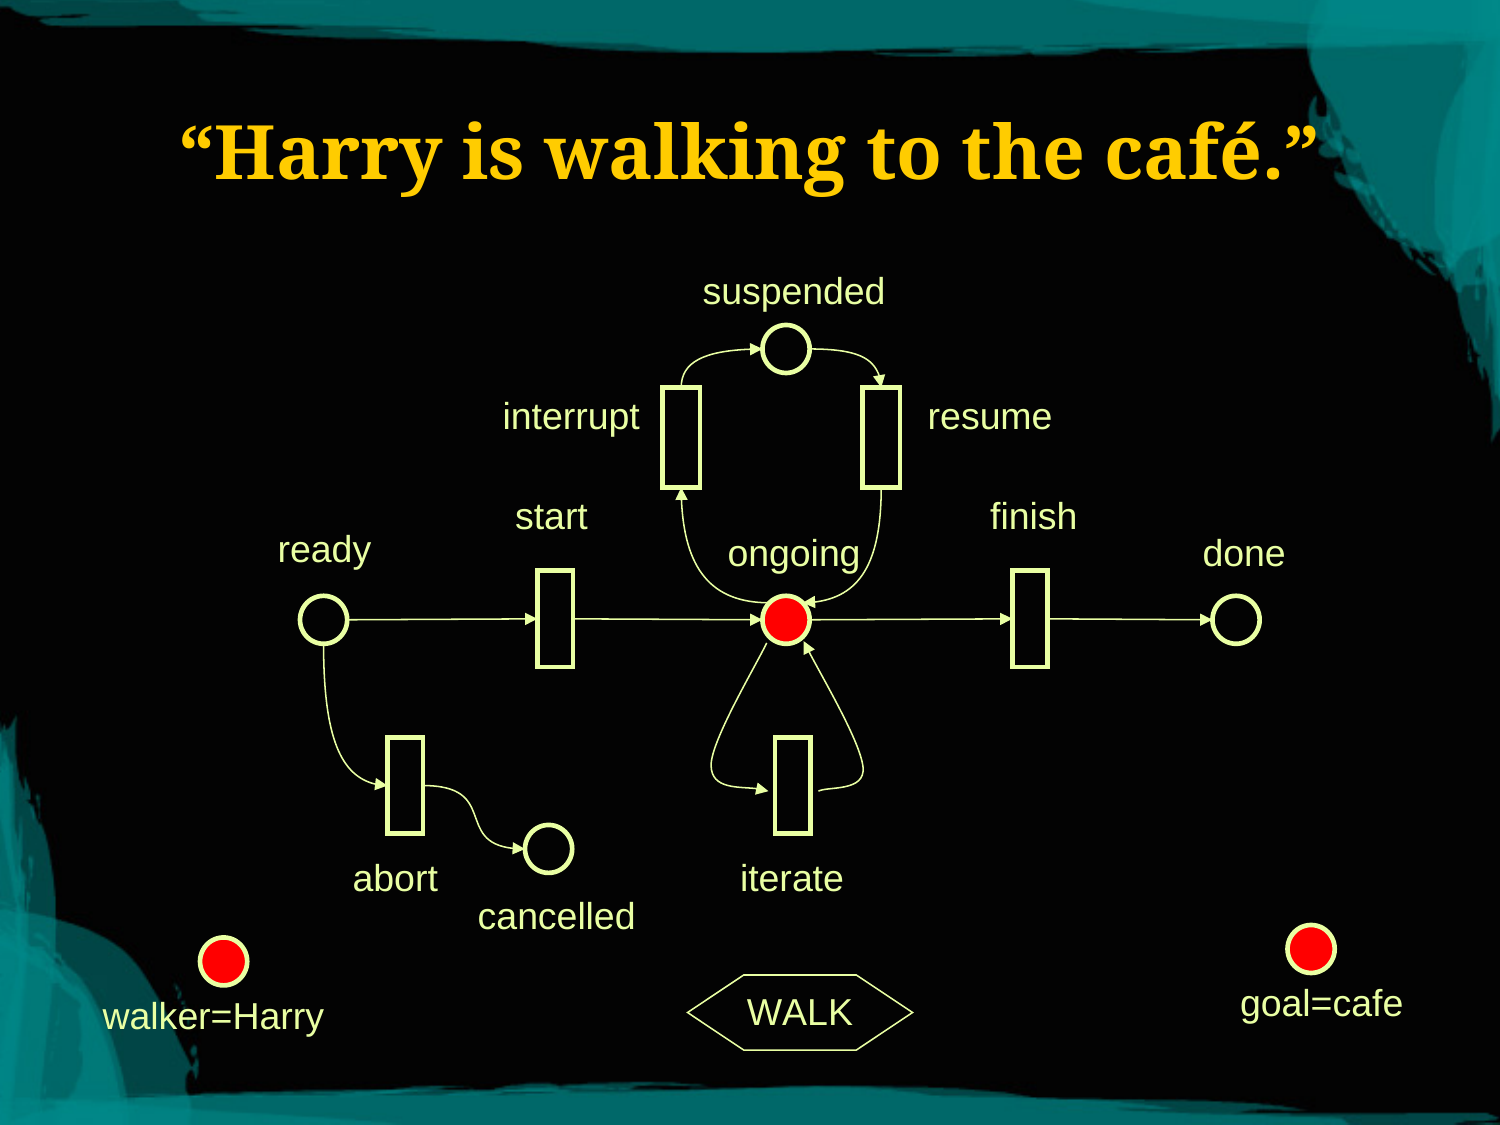

# “Harry is walking to the café.”
suspended
interrupt
resume
start
finish
ready
ongoing
done
abort
iterate
cancelled
goal=cafe
walker=Harry
WALK